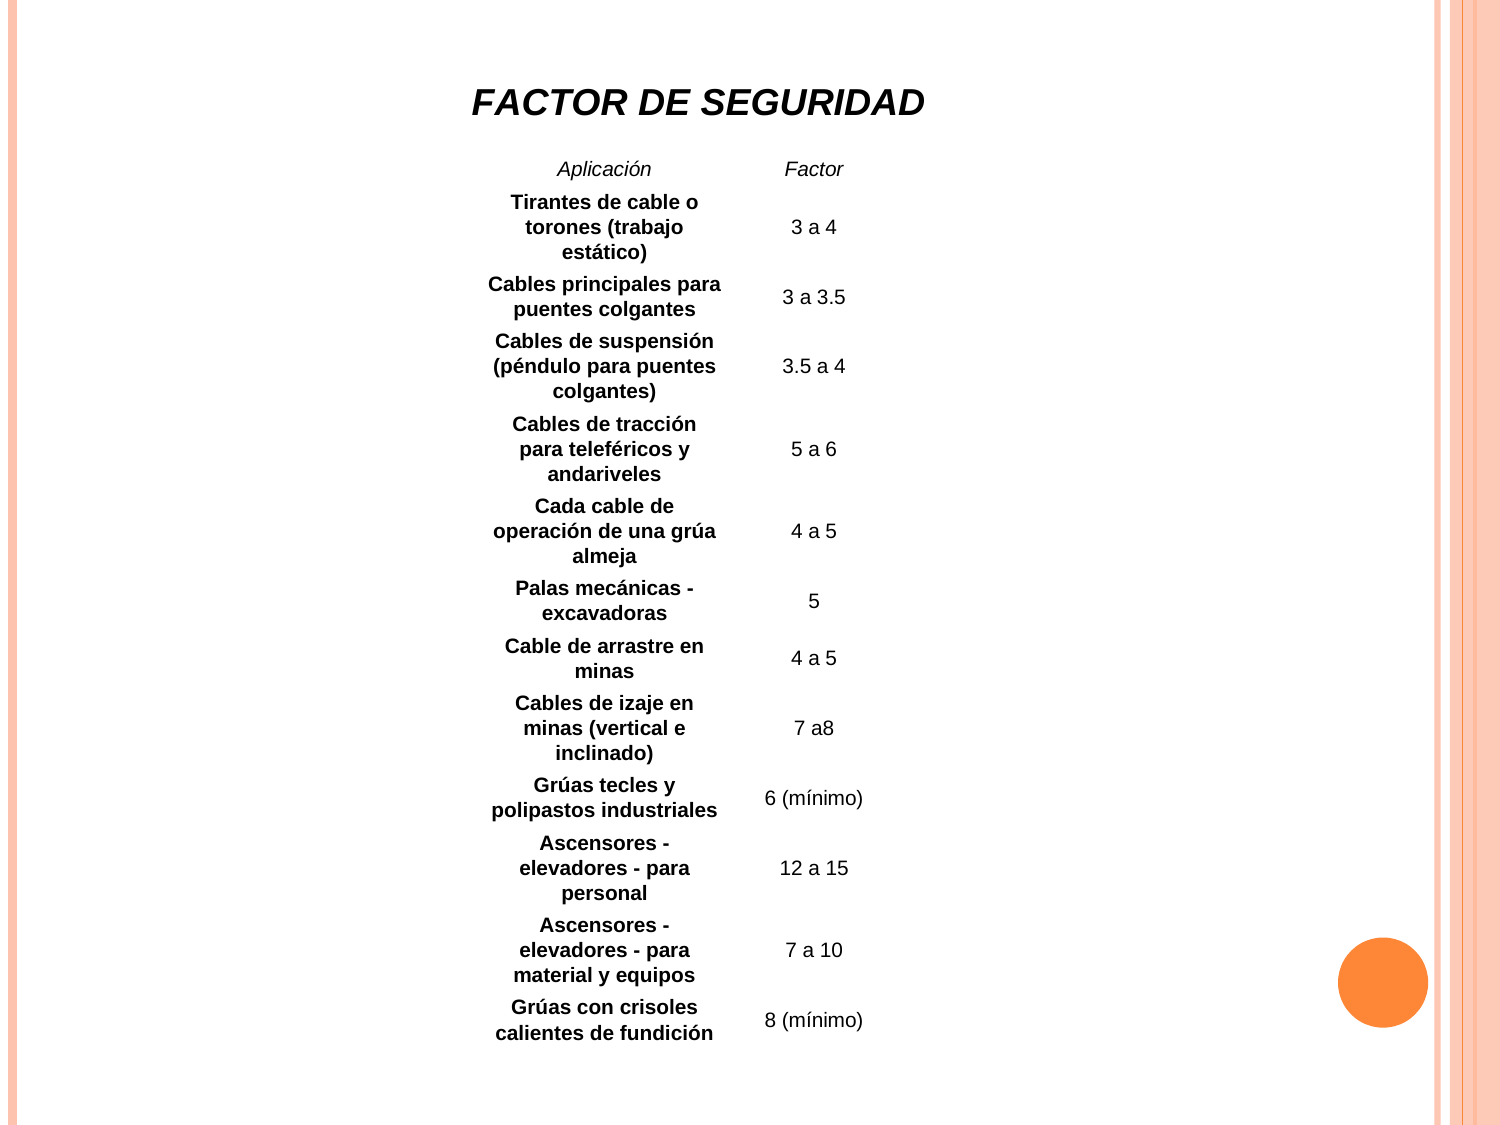

FACTOR DE SEGURIDAD
| Aplicación | Factor |
| --- | --- |
| Tirantes de cable o torones (trabajo estático) | 3 a 4 |
| Cables principales para puentes colgantes | 3 a 3.5 |
| Cables de suspensión (péndulo para puentes colgantes) | 3.5 a 4 |
| Cables de tracción para teleféricos y andariveles | 5 a 6 |
| Cada cable de operación de una grúa almeja | 4 a 5 |
| Palas mecánicas - excavadoras | 5 |
| Cable de arrastre en minas | 4 a 5 |
| Cables de izaje en minas (vertical e inclinado) | 7 a8 |
| Grúas tecles y polipastos industriales | 6 (mínimo) |
| Ascensores - elevadores - para personal | 12 a 15 |
| Ascensores - elevadores - para material y equipos | 7 a 10 |
| Grúas con crisoles calientes de fundición | 8 (mínimo) |